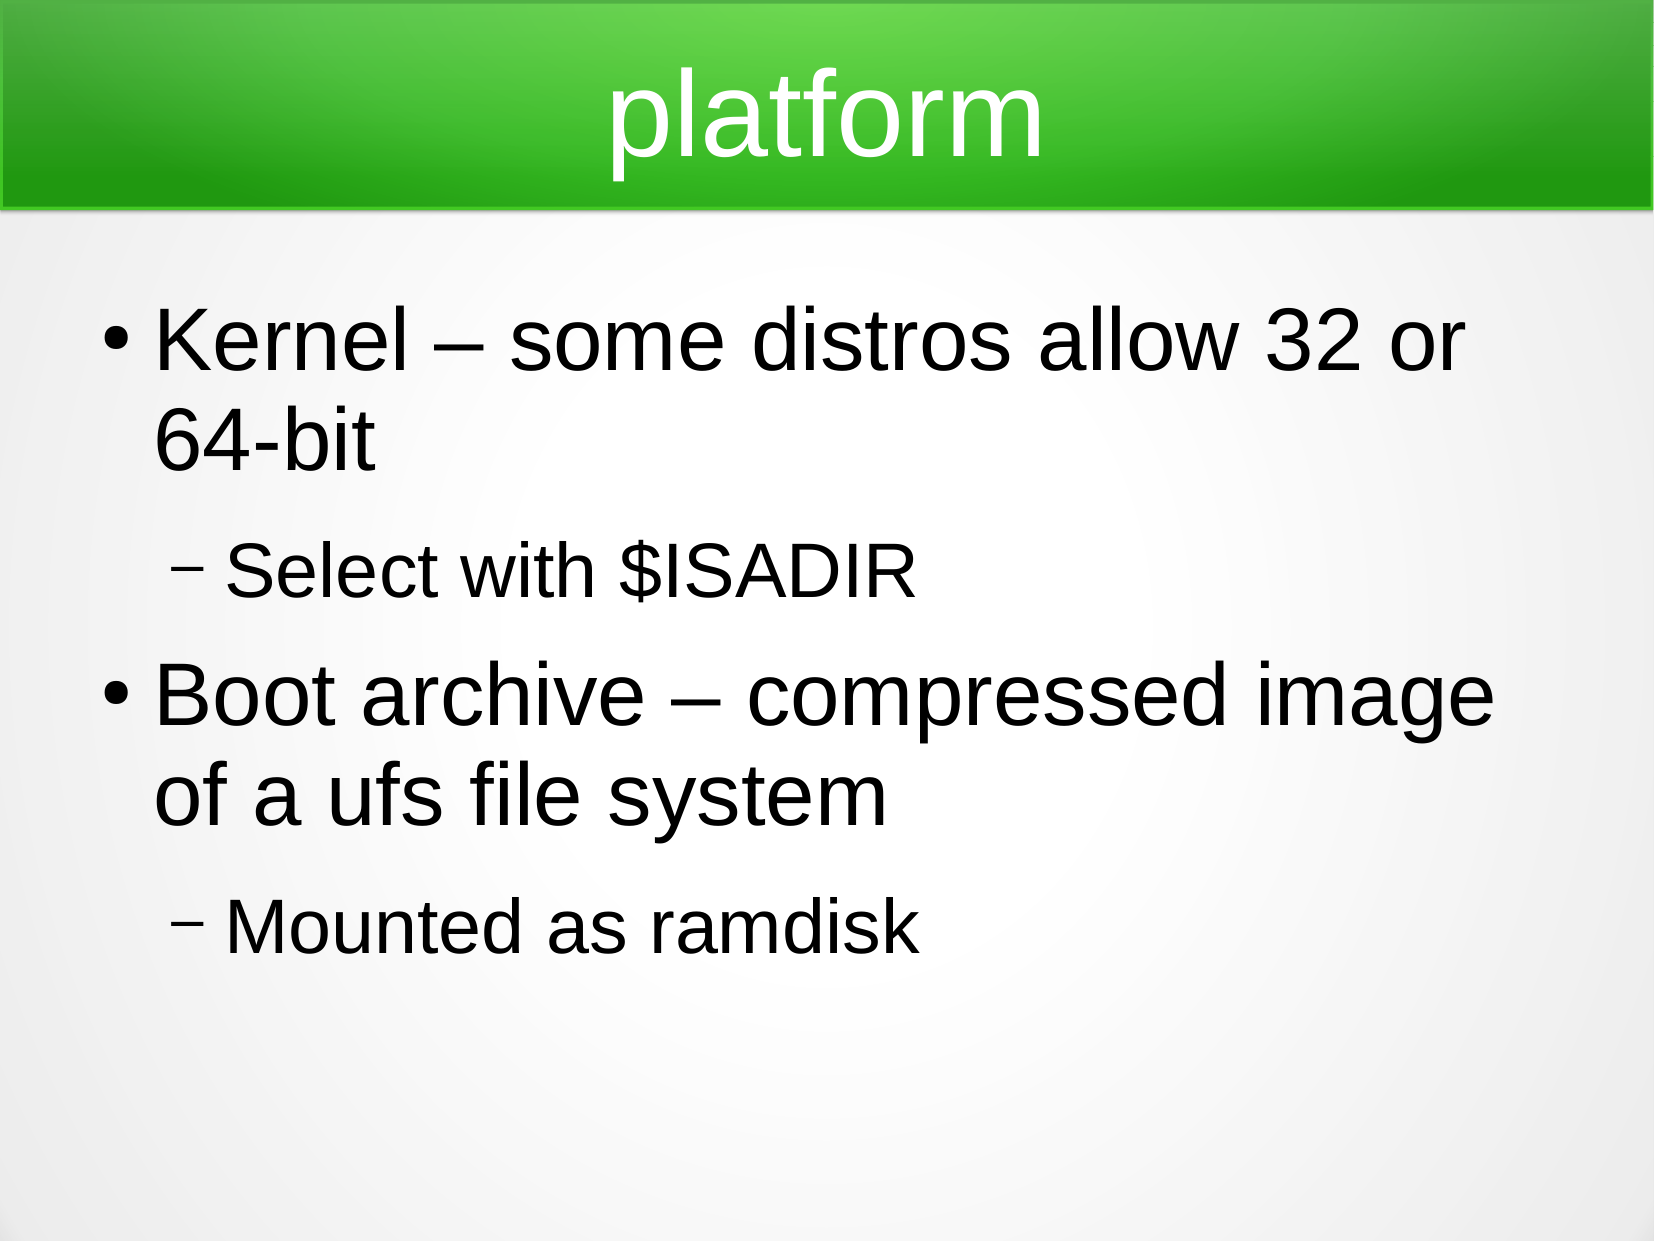

# platform
Kernel – some distros allow 32 or 64-bit
Select with $ISADIR
Boot archive – compressed image of a ufs file system
Mounted as ramdisk